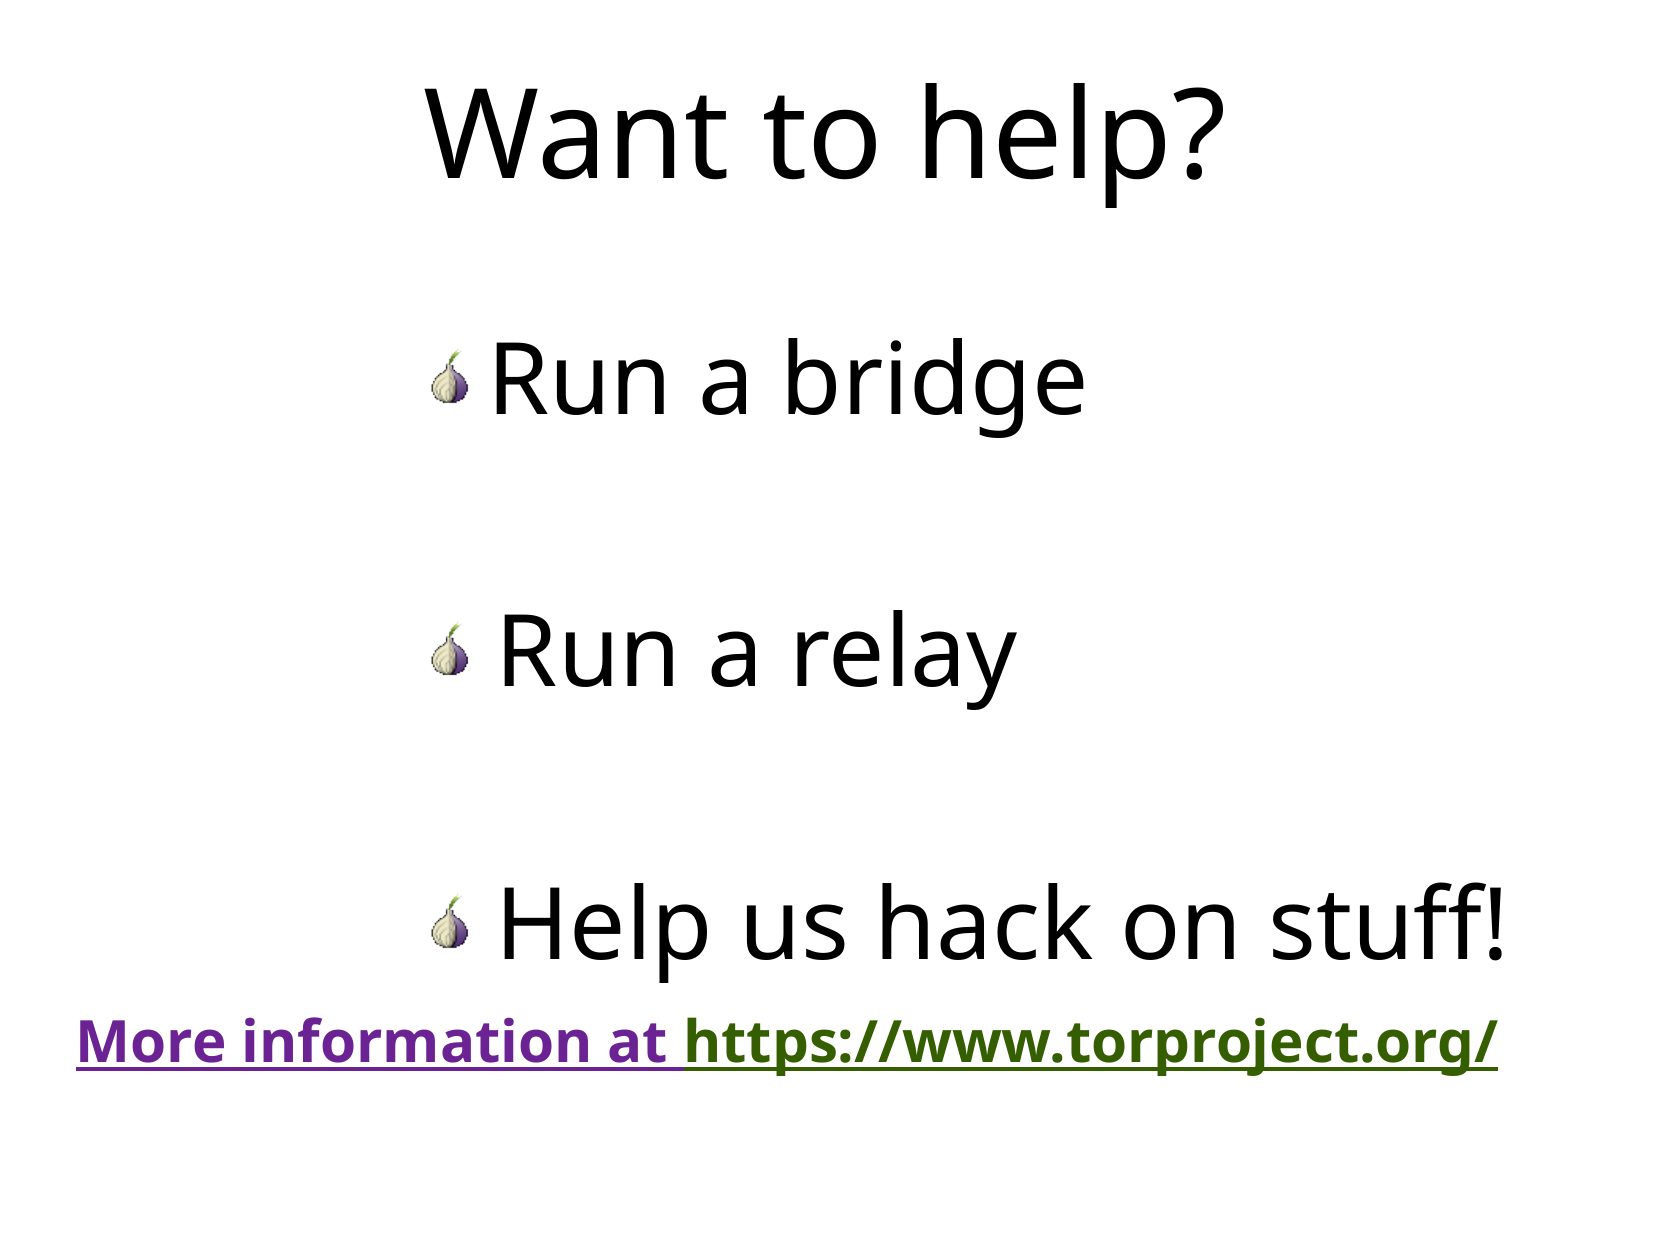

Want to help?
 Run a bridge
 Run a relay
 Help us hack on stuff!
More information at https://www.torproject.org/